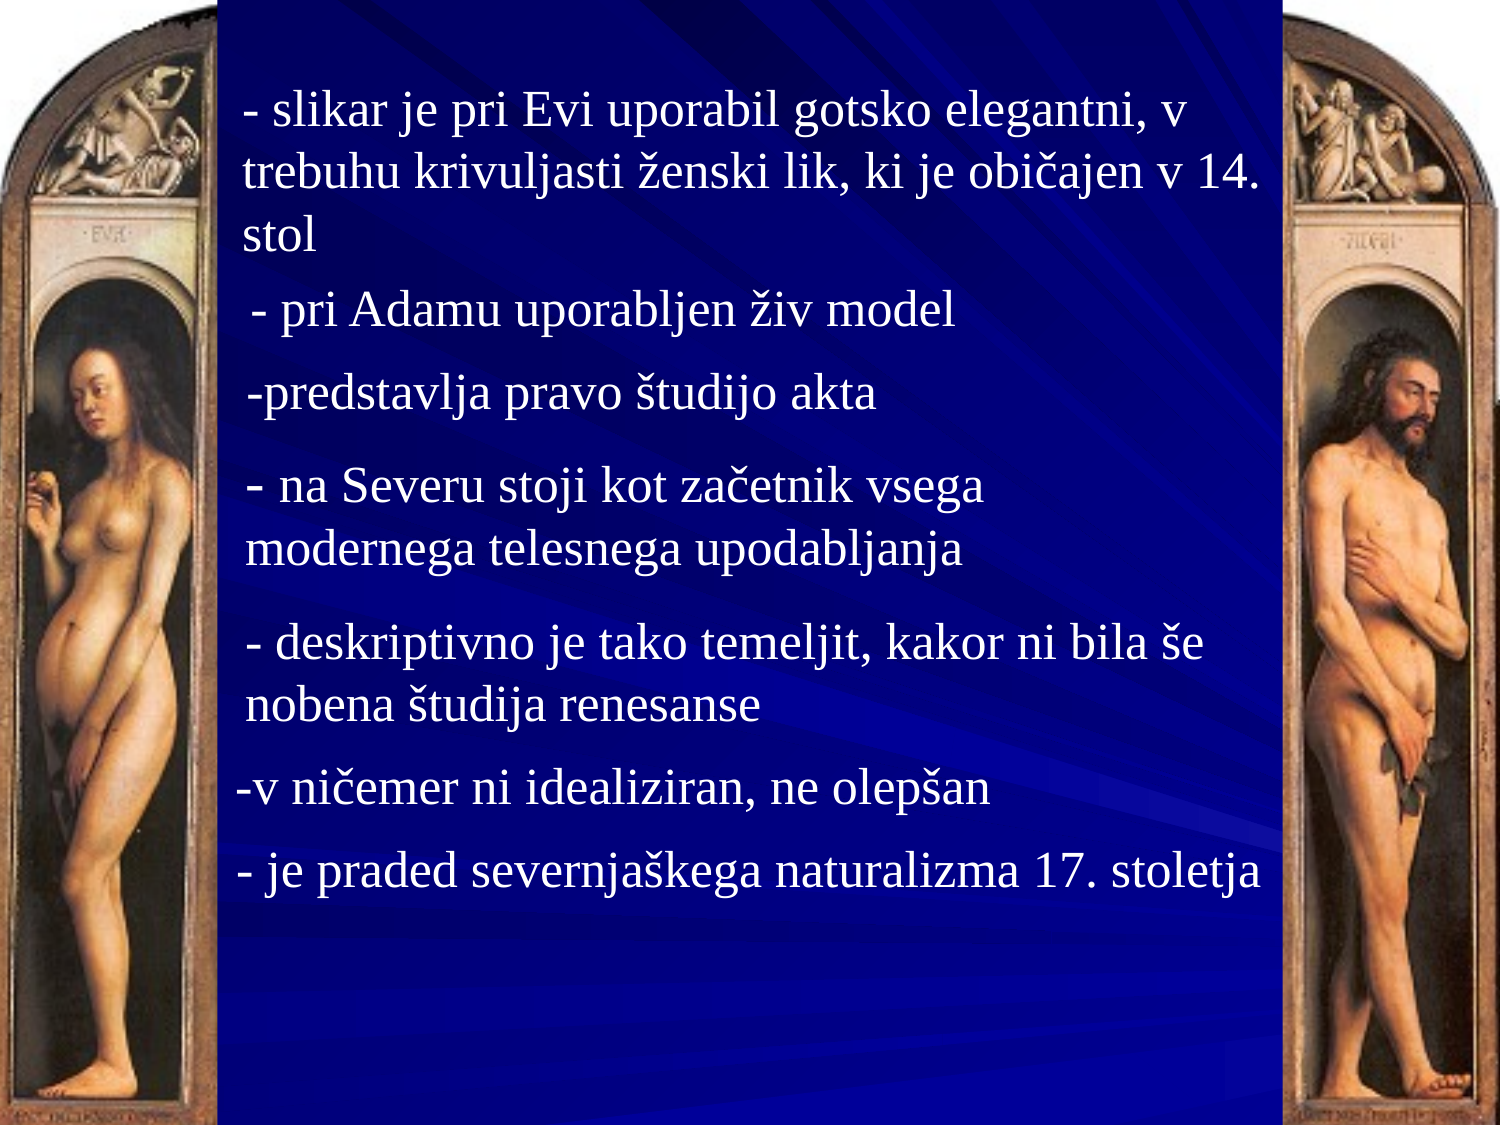

- slikar je pri Evi uporabil gotsko elegantni, v trebuhu krivuljasti ženski lik, ki je običajen v 14. stol
- pri Adamu uporabljen živ model
-predstavlja pravo študijo akta
- na Severu stoji kot začetnik vsega modernega telesnega upodabljanja
- deskriptivno je tako temeljit, kakor ni bila še nobena študija renesanse
-v ničemer ni idealiziran, ne olepšan
- je praded severnjaškega naturalizma 17. stoletja